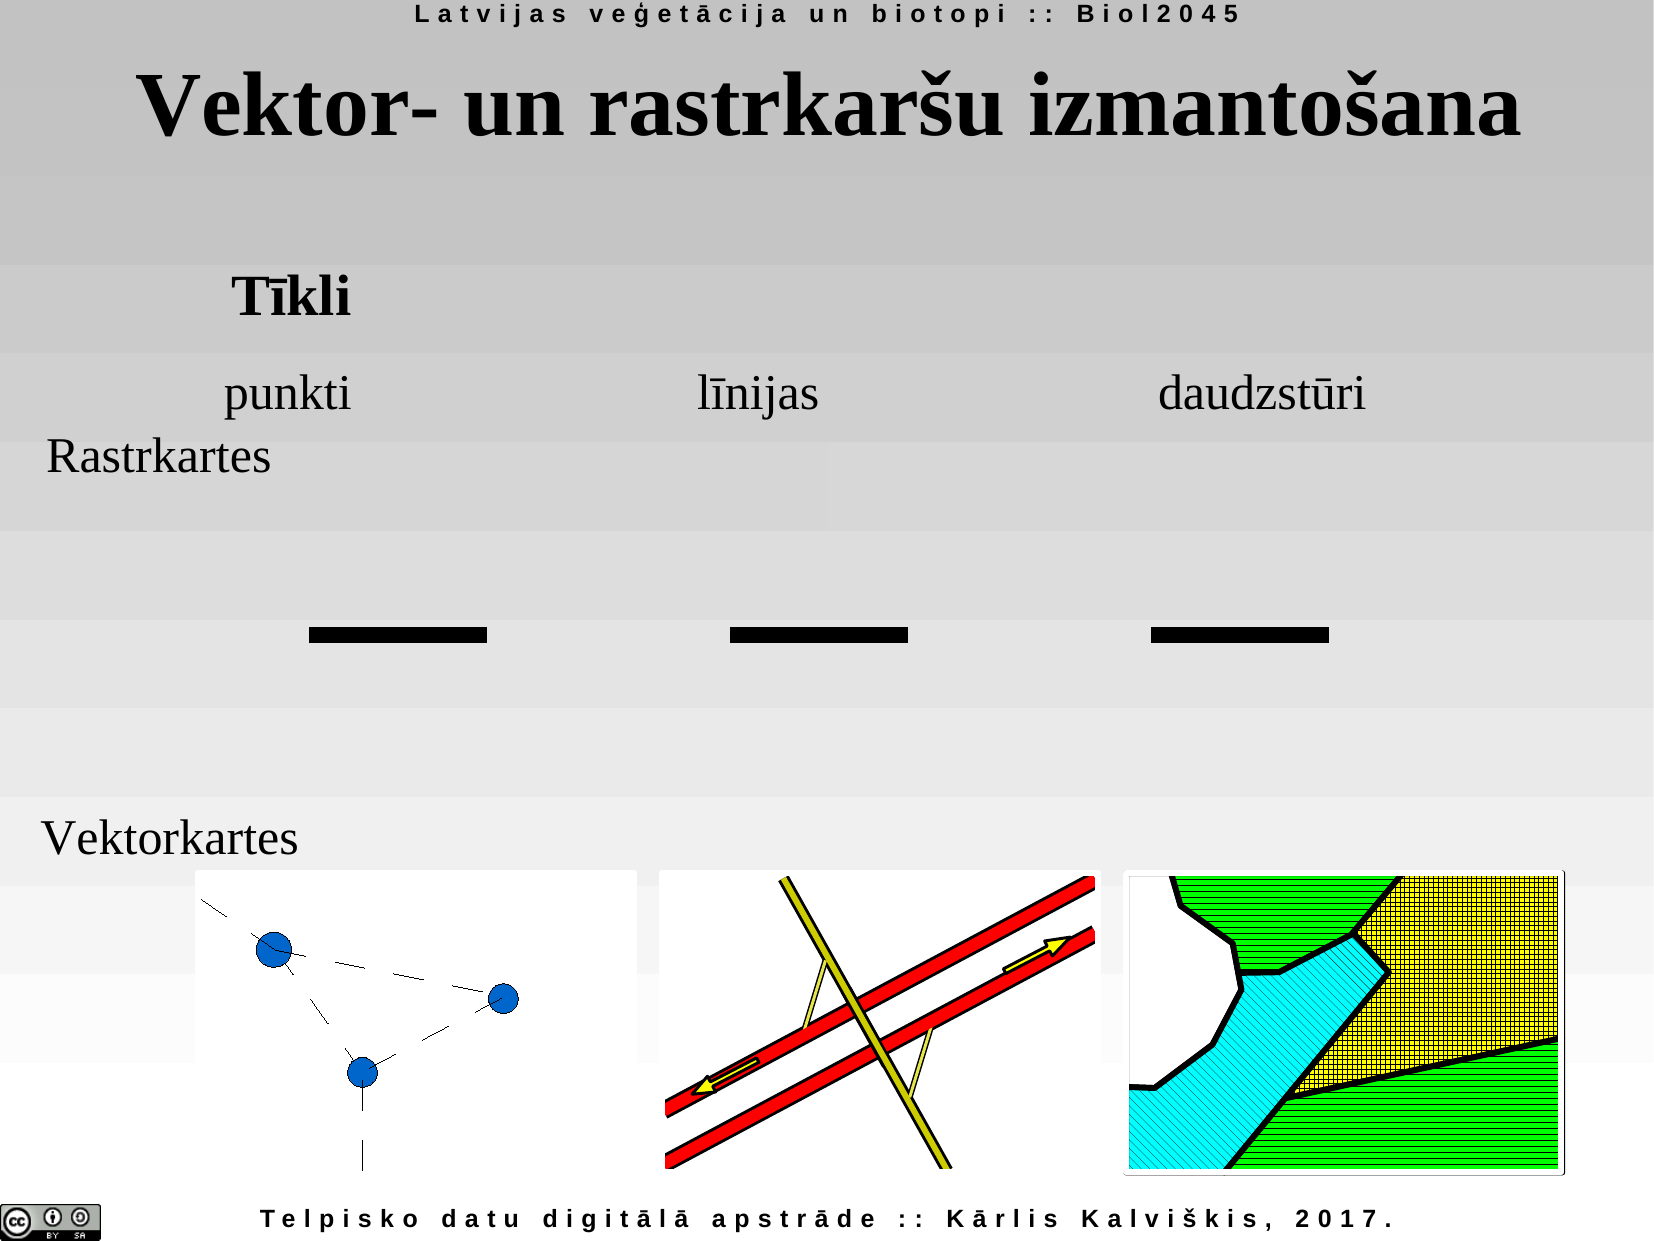

# Vektor- un rastrkaršu izmantošana
Tīkli
punkti
līnijas
daudzstūri
Rastrkartes
Vektorkartes